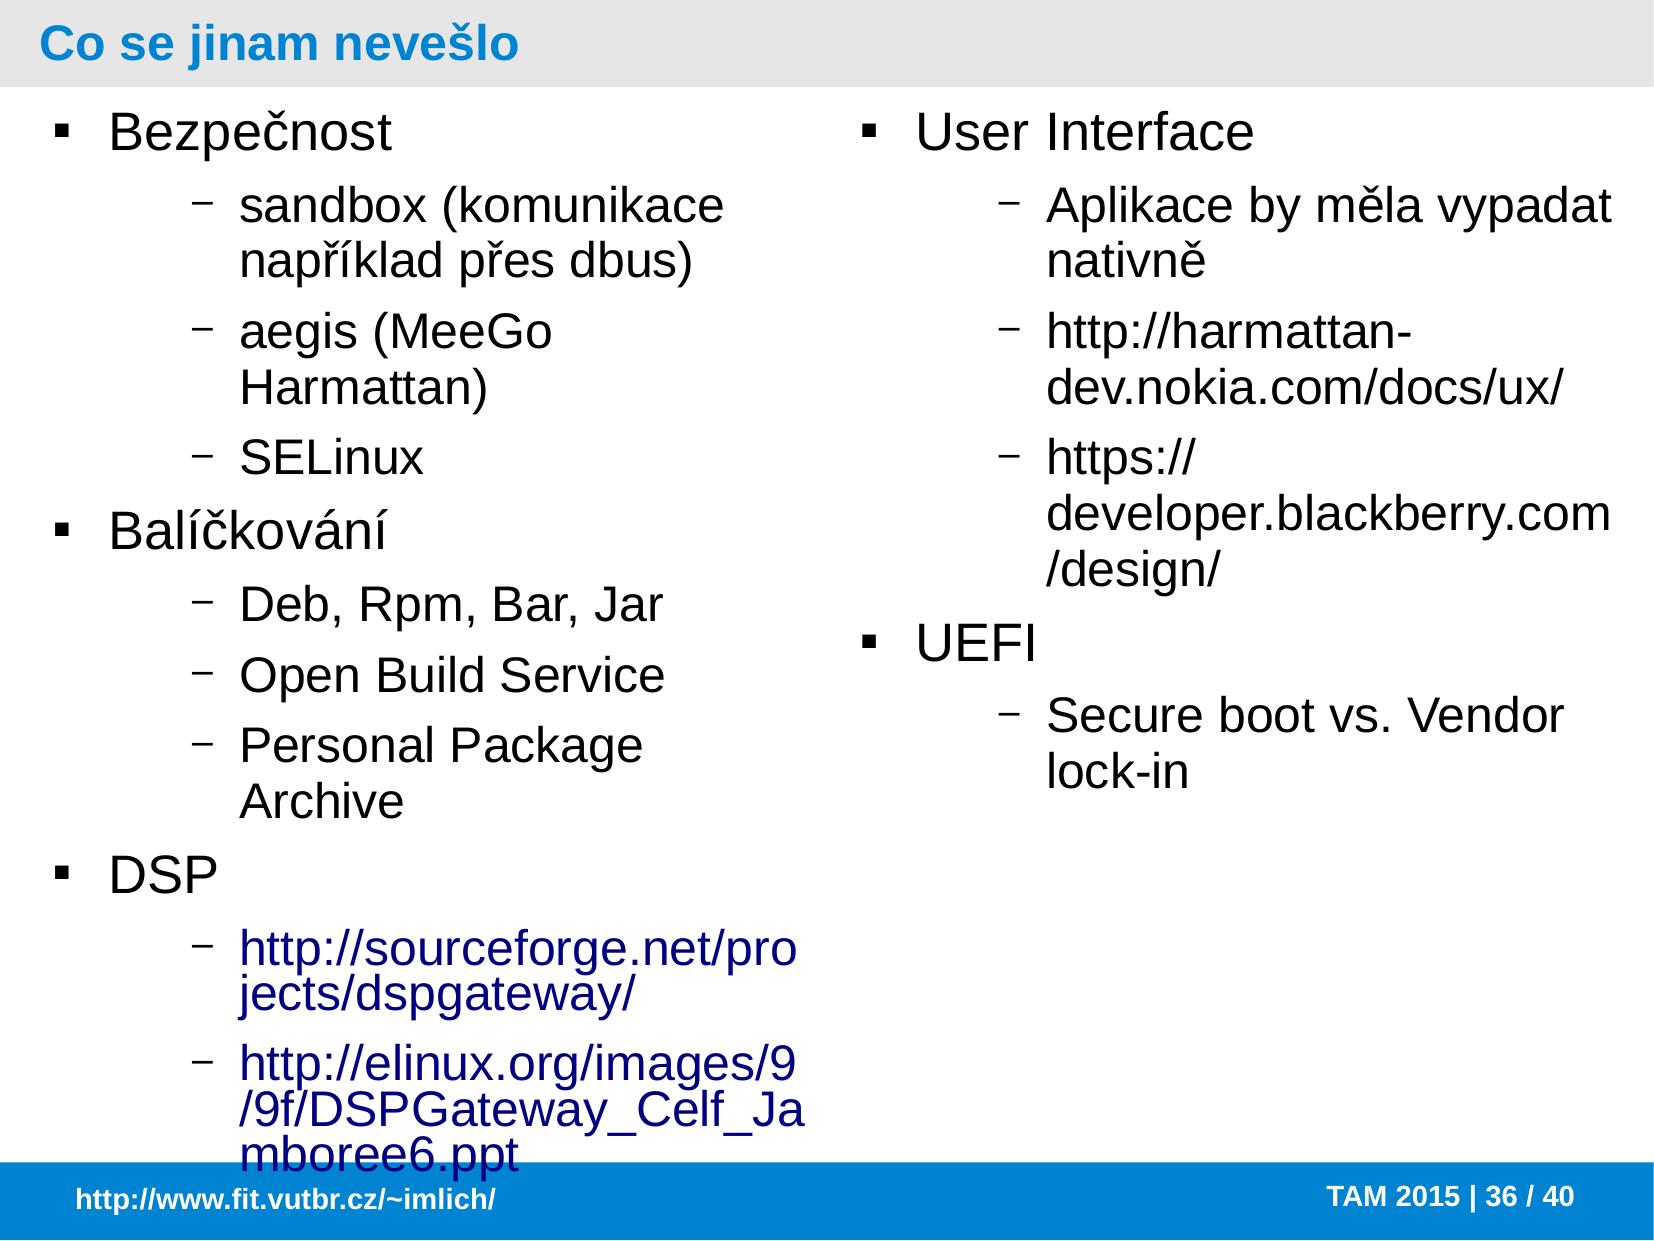

# Co se jinam nevešlo
Bezpečnost
sandbox (komunikace například přes dbus)
aegis (MeeGo Harmattan)
SELinux
Balíčkování
Deb, Rpm, Bar, Jar
Open Build Service
Personal Package Archive
DSP
http://sourceforge.net/projects/dspgateway/
http://elinux.org/images/9/9f/DSPGateway_Celf_Jamboree6.ppt
User Interface
Aplikace by měla vypadat nativně
http://harmattan-dev.nokia.com/docs/ux/
https://developer.blackberry.com/design/
UEFI
Secure boot vs. Vendor lock-in